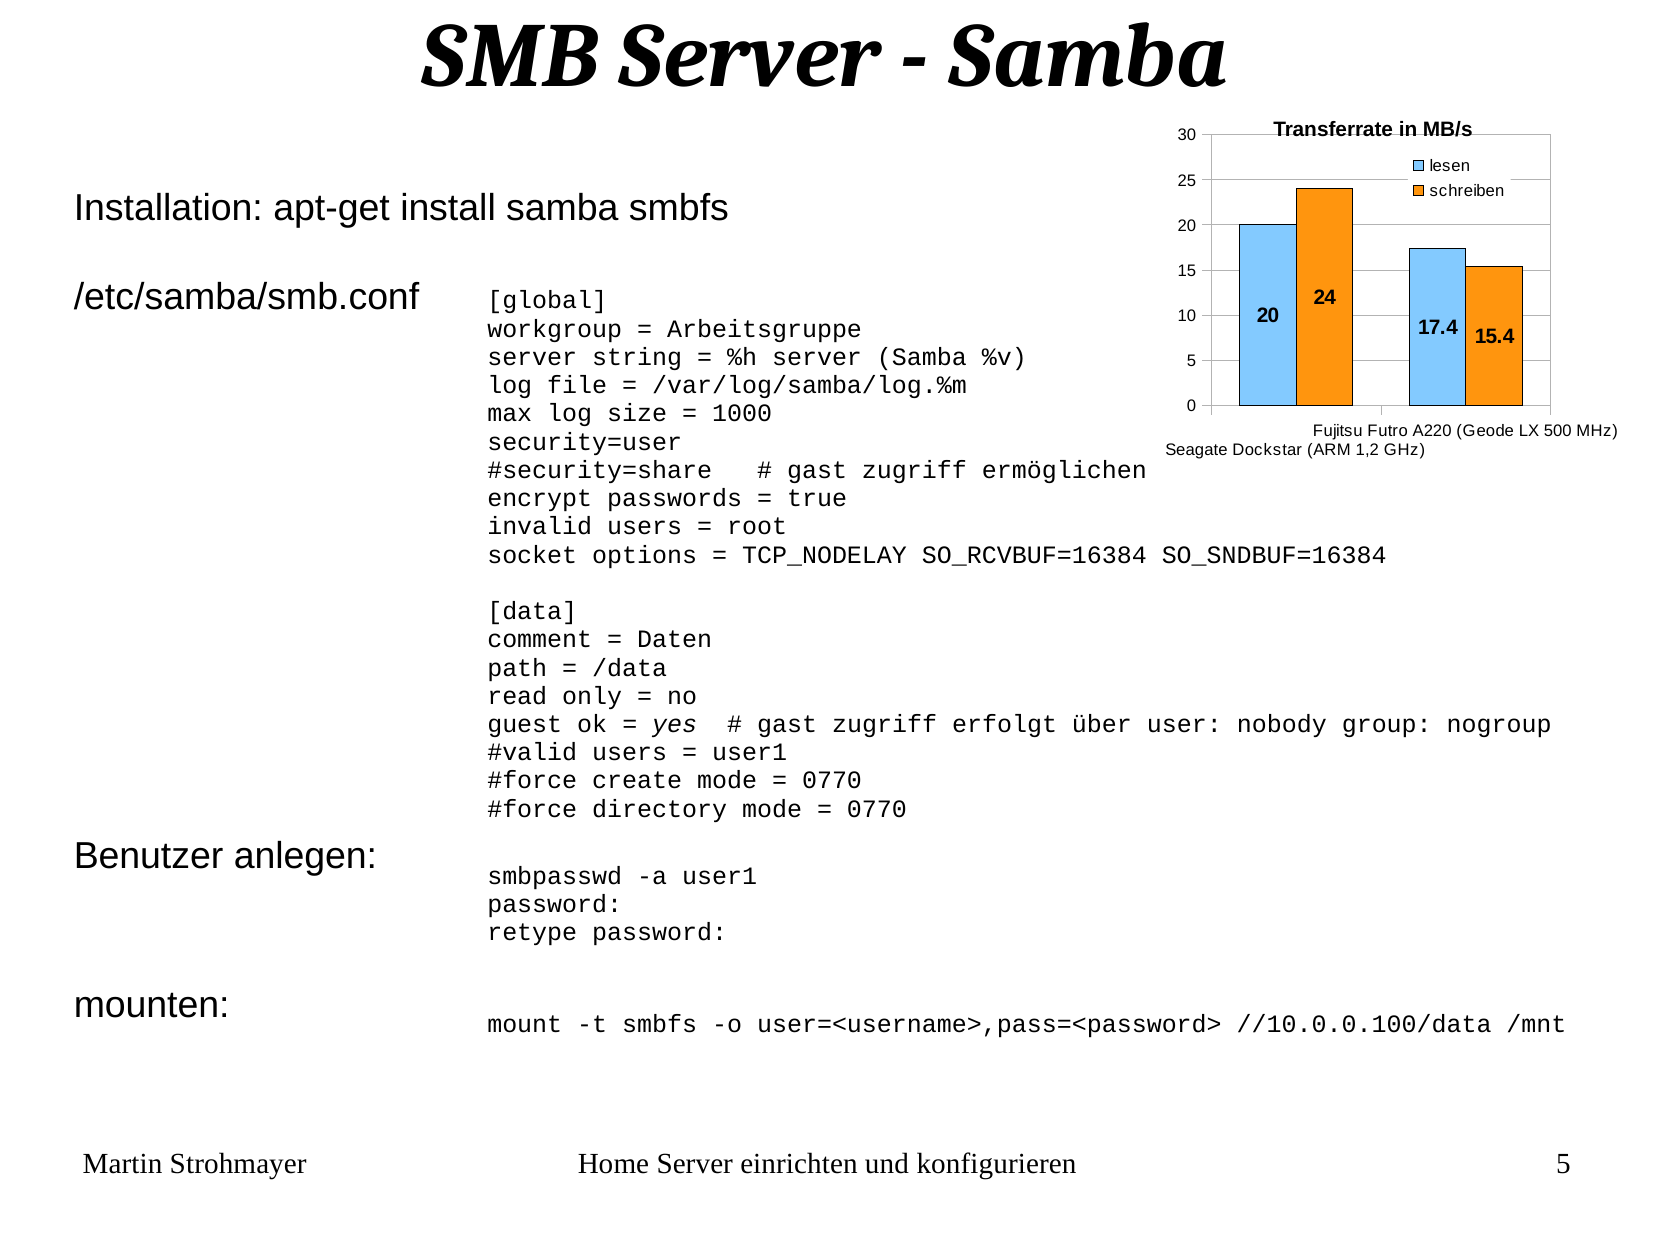

# SMB Server - Samba
Transferrate in MB/s
### Chart
| Category | lesen | schreiben |
|---|---|---|
| Seagate Dockstar (ARM 1,2 GHz) | 20.0 | 24.0 |
| Fujitsu Futro A220 (Geode LX 500 MHz) | 17.4 | 15.4 |Installation: apt-get install samba smbfs
/etc/samba/smb.conf
[global]
workgroup = Arbeitsgruppe
server string = %h server (Samba %v)
log file = /var/log/samba/log.%m
max log size = 1000
security=user
#security=share # gast zugriff ermöglichen
encrypt passwords = true
invalid users = root
socket options = TCP_NODELAY SO_RCVBUF=16384 SO_SNDBUF=16384
[data]
comment = Daten
path = /data
read only = no
guest ok = yes # gast zugriff erfolgt über user: nobody group: nogroup
#valid users = user1
#force create mode = 0770
#force directory mode = 0770
Benutzer anlegen:
smbpasswd -a user1
password:
retype password:
mounten:
mount -t smbfs -o user=<username>,pass=<password> //10.0.0.100/data /mnt
Martin Strohmayer
Home Server einrichten und konfigurieren
5